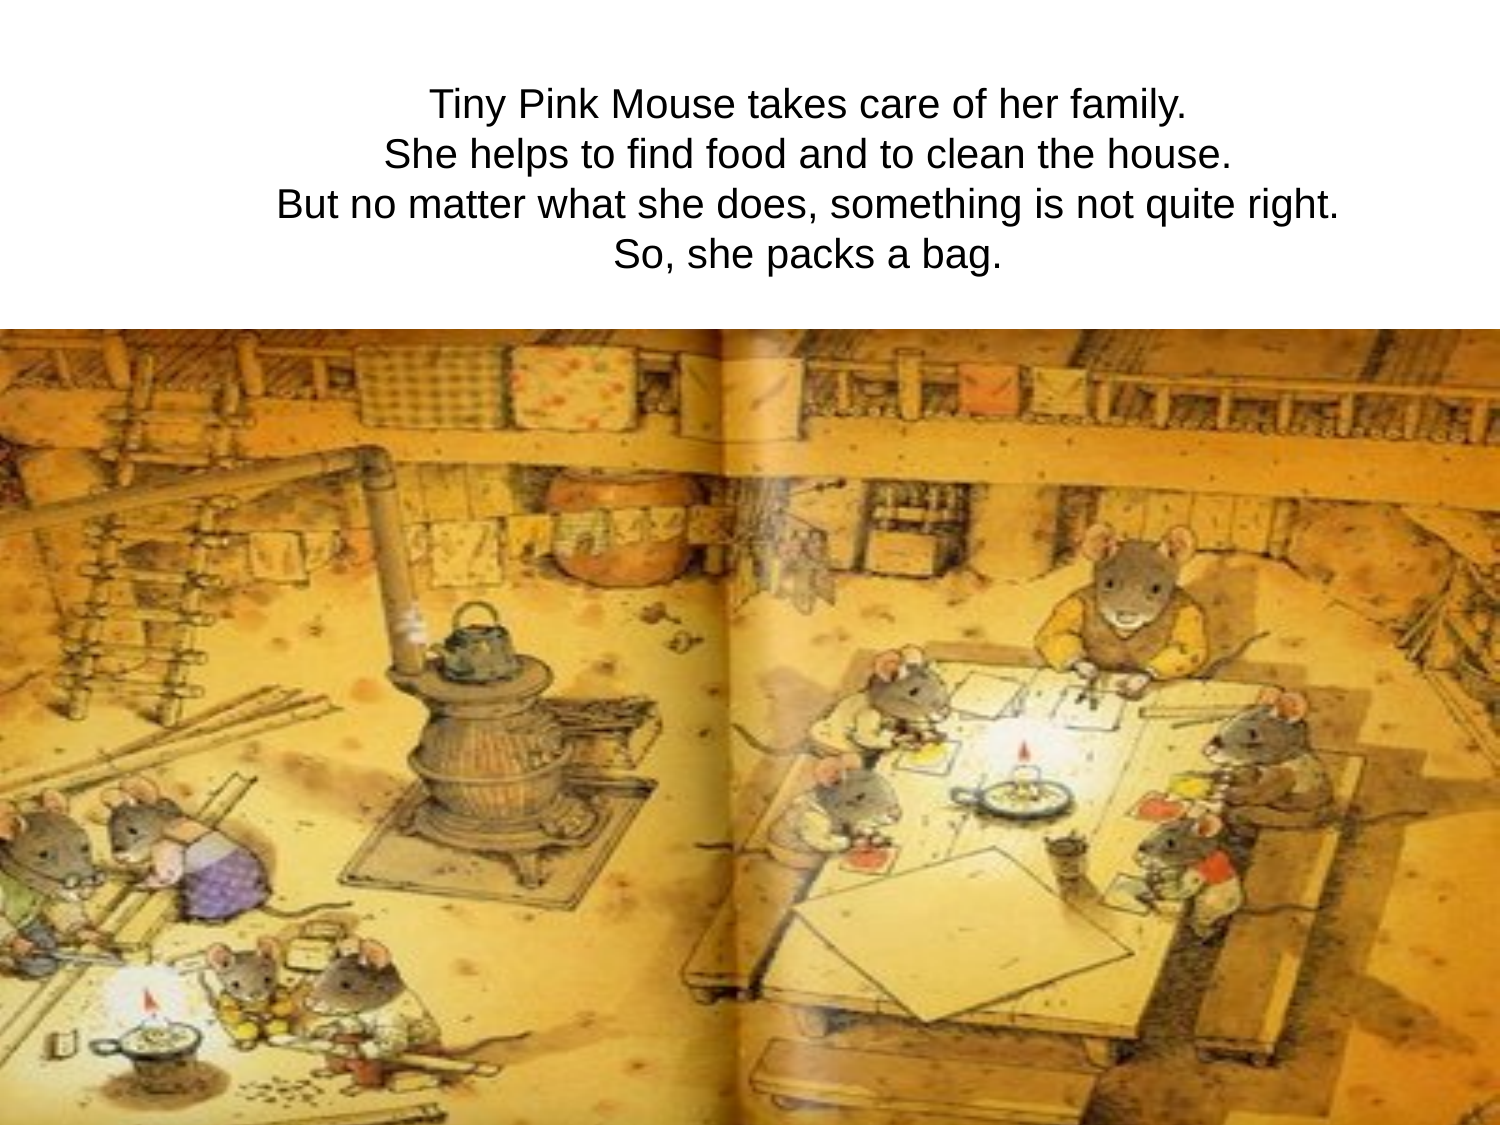

Tiny Pink Mouse takes care of her family.
She helps to find food and to clean the house.
But no matter what she does, something is not quite right.
So, she packs a bag.